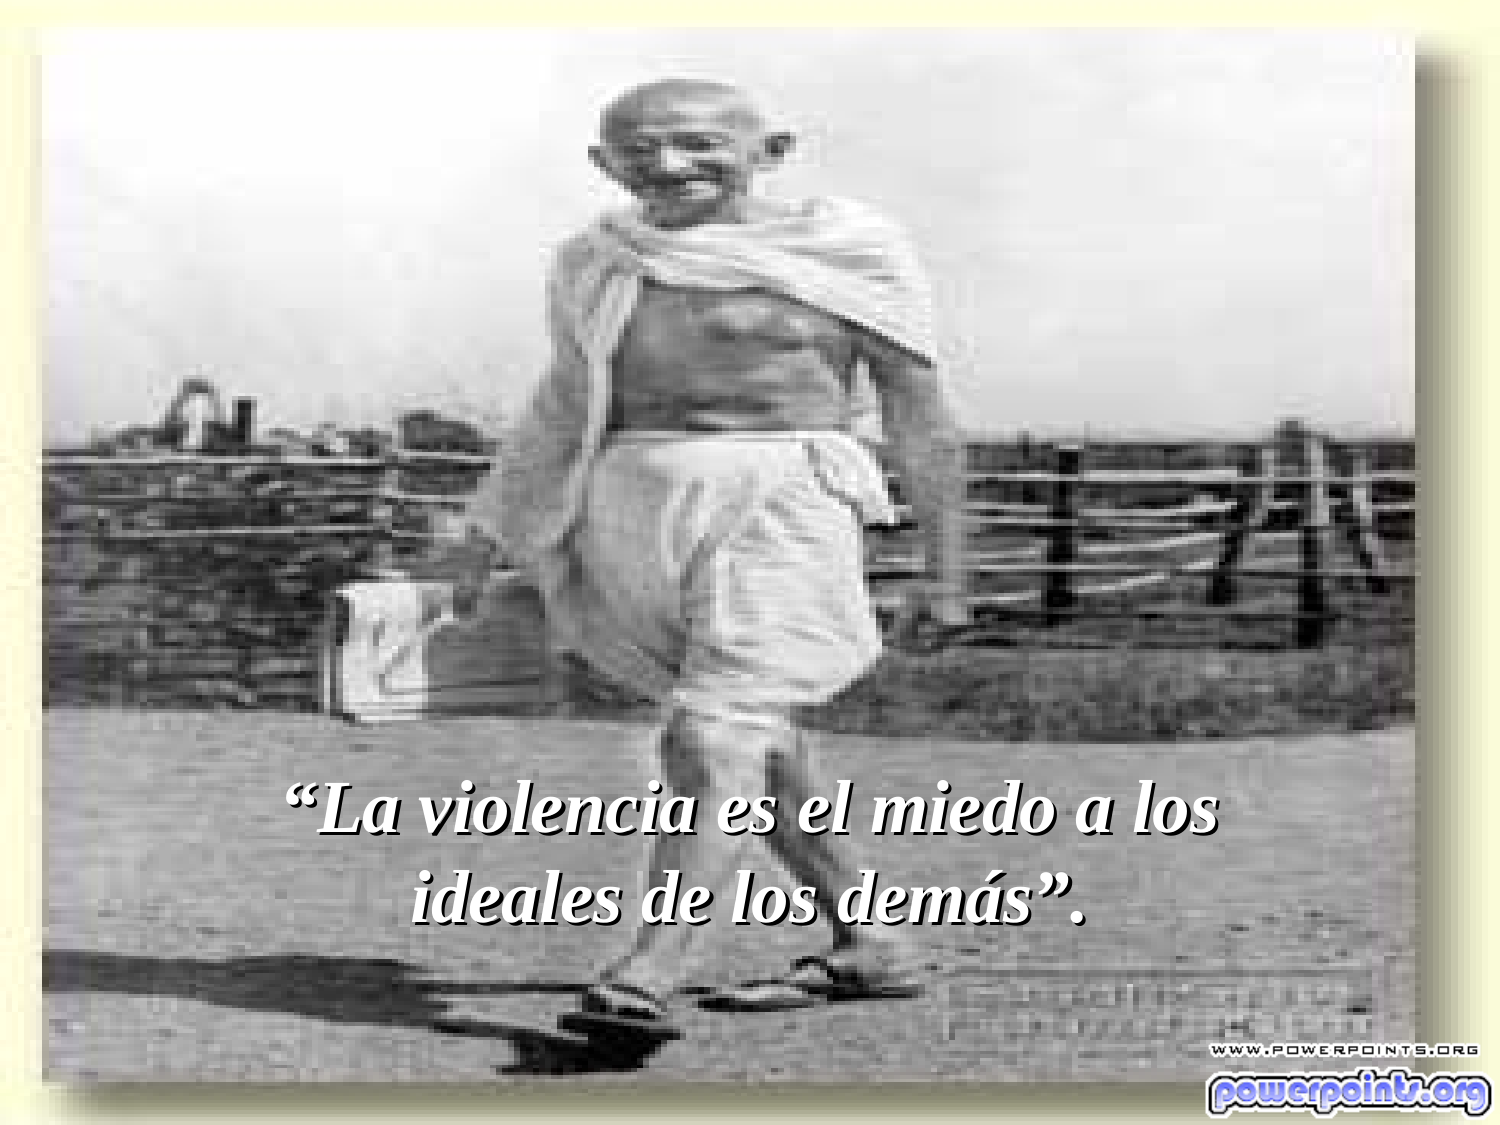

“La violencia es el miedo a los ideales de los demás”.